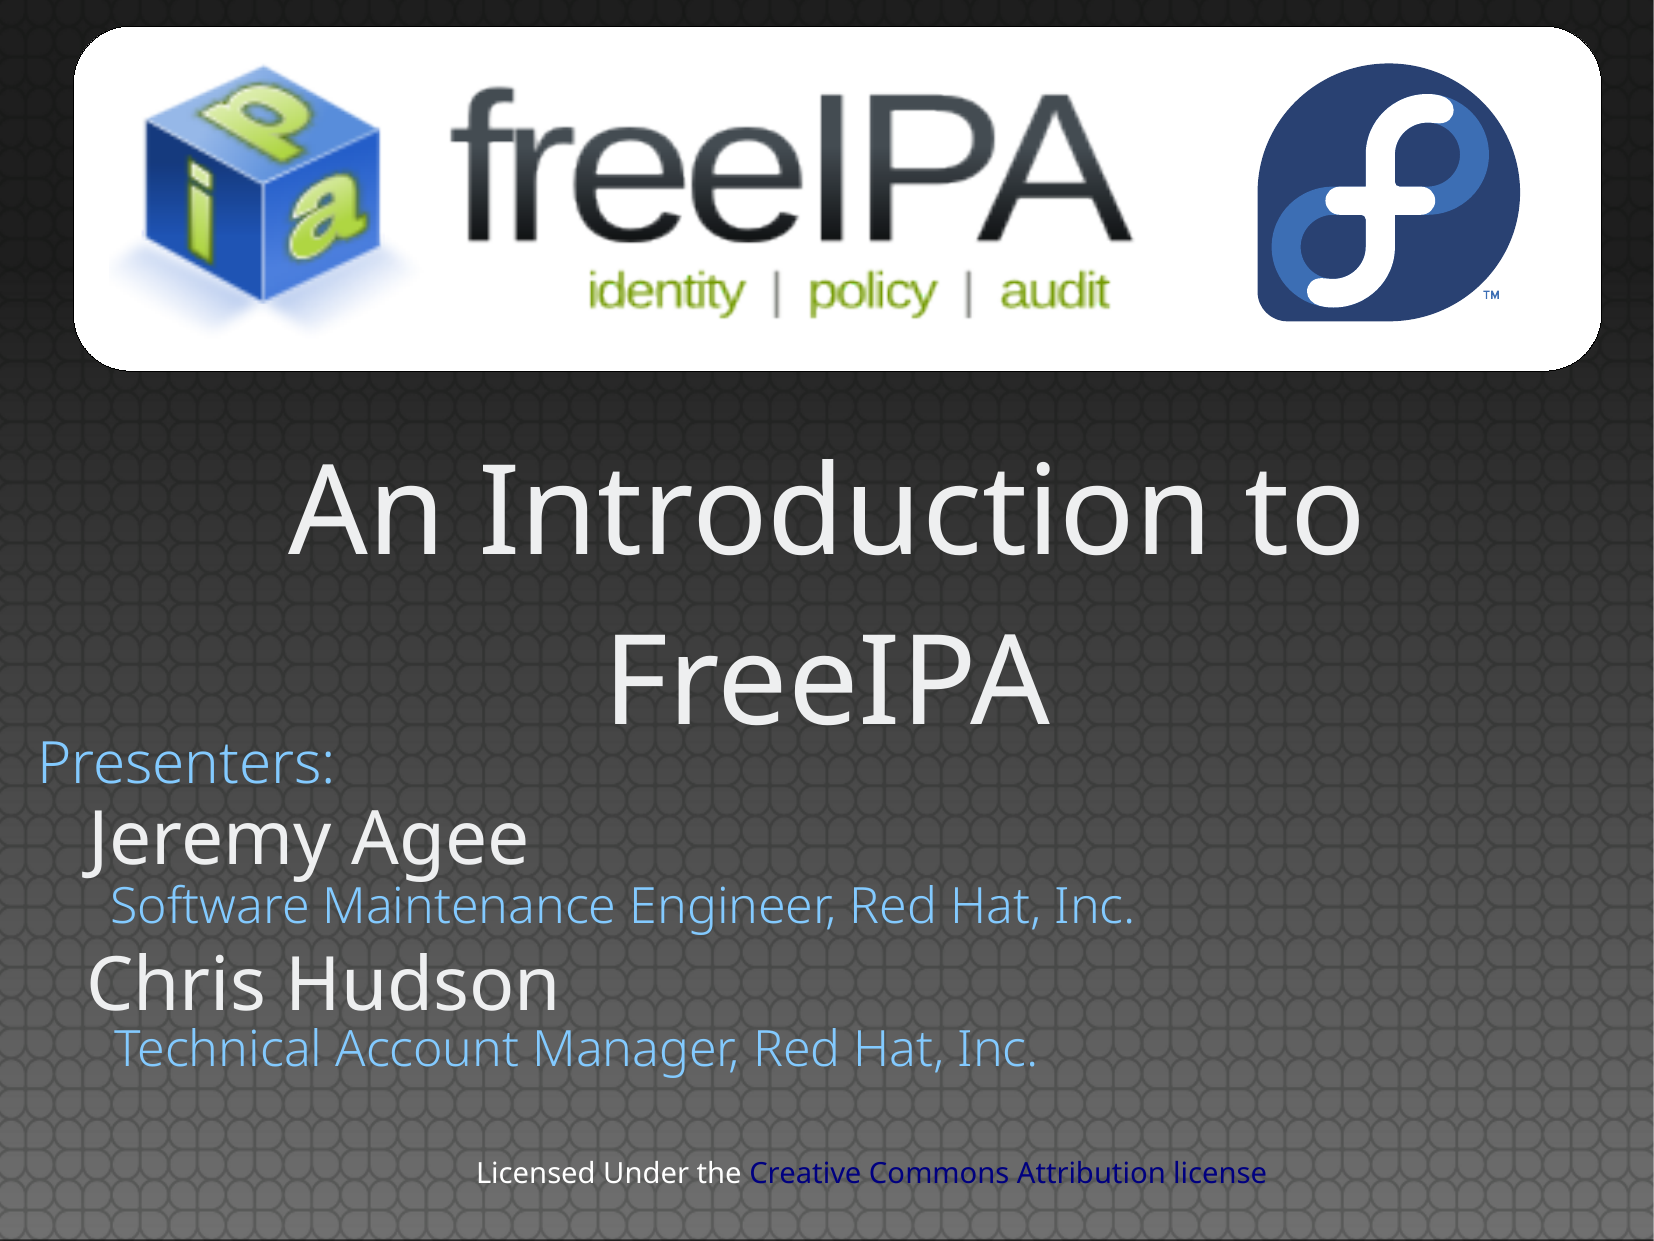

An Introduction to
FreeIPA
Presenters:
Jeremy Agee
Software Maintenance Engineer, Red Hat, Inc.
Chris Hudson
Technical Account Manager, Red Hat, Inc.
Licensed Under the Creative Commons Attribution license